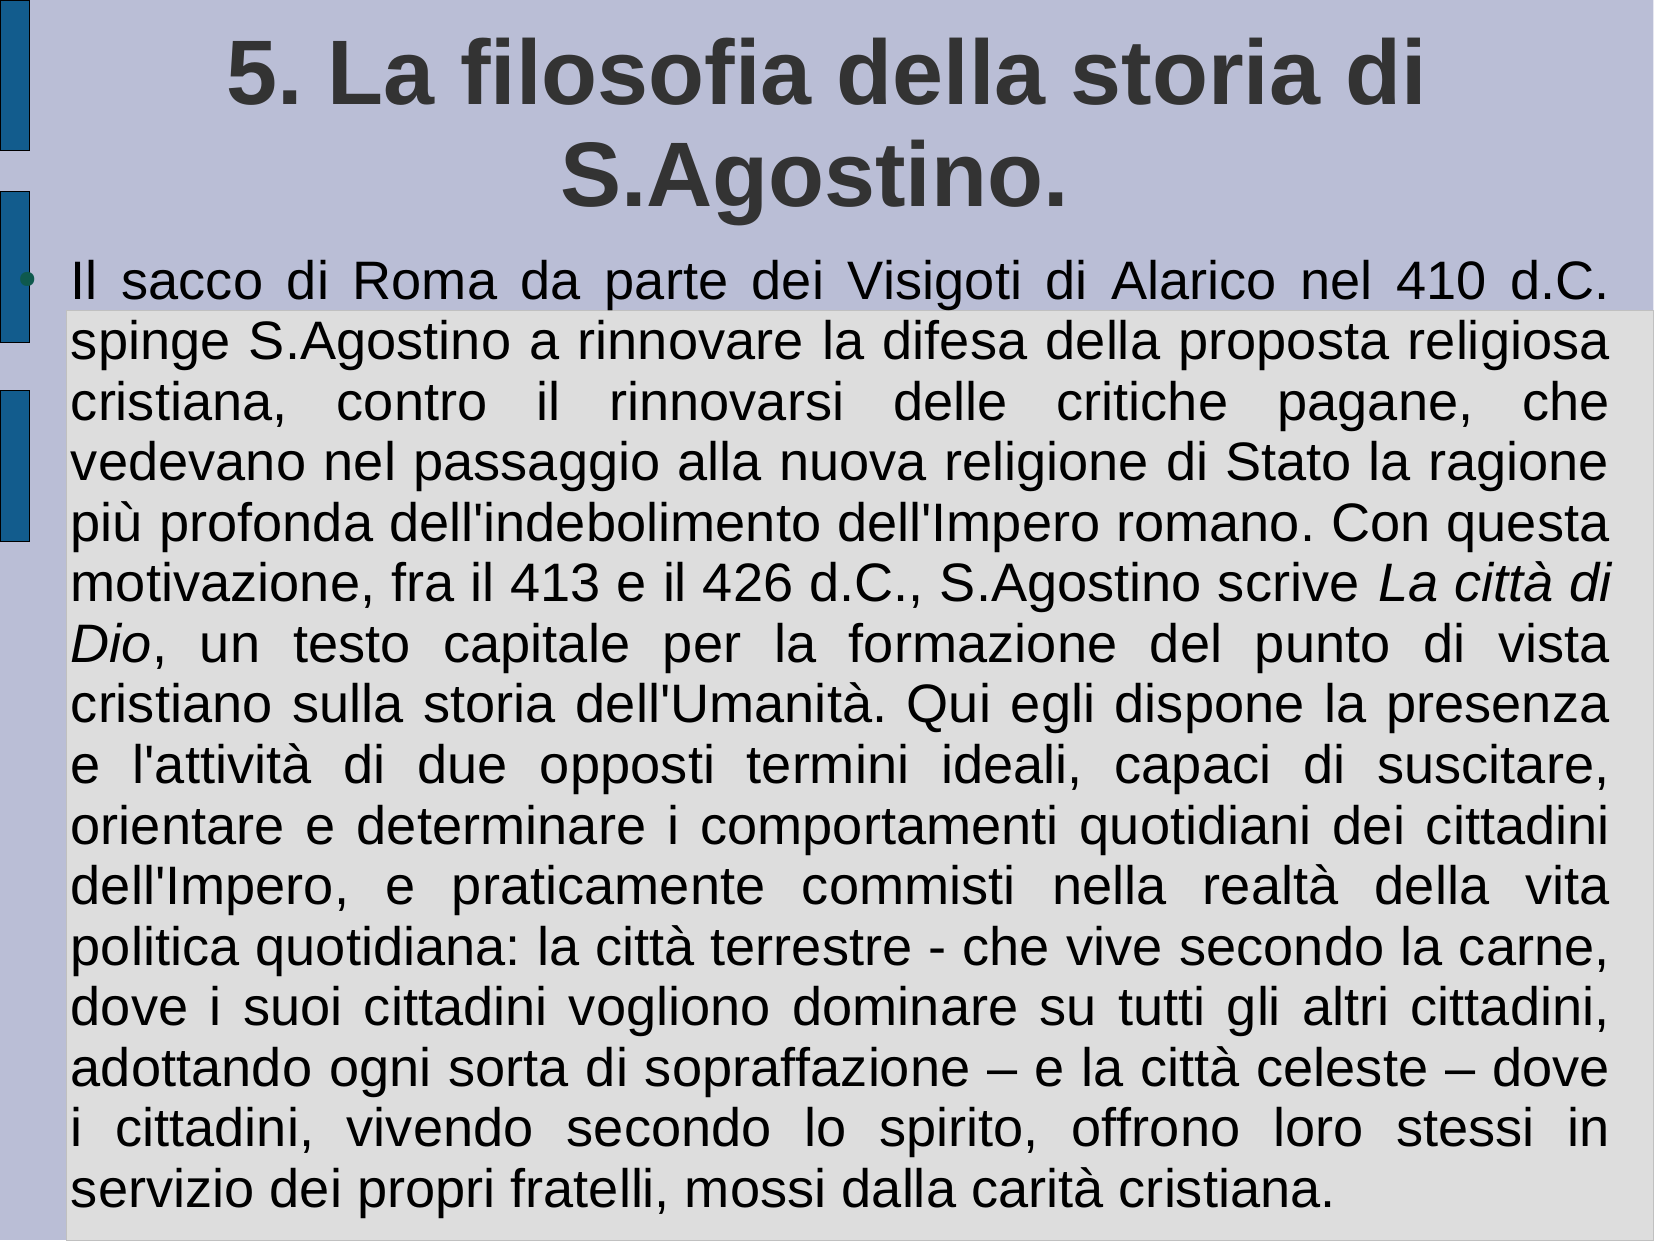

# 5. La filosofia della storia di S.Agostino.
Il sacco di Roma da parte dei Visigoti di Alarico nel 410 d.C. spinge S.Agostino a rinnovare la difesa della proposta religiosa cristiana, contro il rinnovarsi delle critiche pagane, che vedevano nel passaggio alla nuova religione di Stato la ragione più profonda dell'indebolimento dell'Impero romano. Con questa motivazione, fra il 413 e il 426 d.C., S.Agostino scrive La città di Dio, un testo capitale per la formazione del punto di vista cristiano sulla storia dell'Umanità. Qui egli dispone la presenza e l'attività di due opposti termini ideali, capaci di suscitare, orientare e determinare i comportamenti quotidiani dei cittadini dell'Impero, e praticamente commisti nella realtà della vita politica quotidiana: la città terrestre - che vive secondo la carne, dove i suoi cittadini vogliono dominare su tutti gli altri cittadini, adottando ogni sorta di sopraffazione – e la città celeste – dove i cittadini, vivendo secondo lo spirito, offrono loro stessi in servizio dei propri fratelli, mossi dalla carità cristiana.